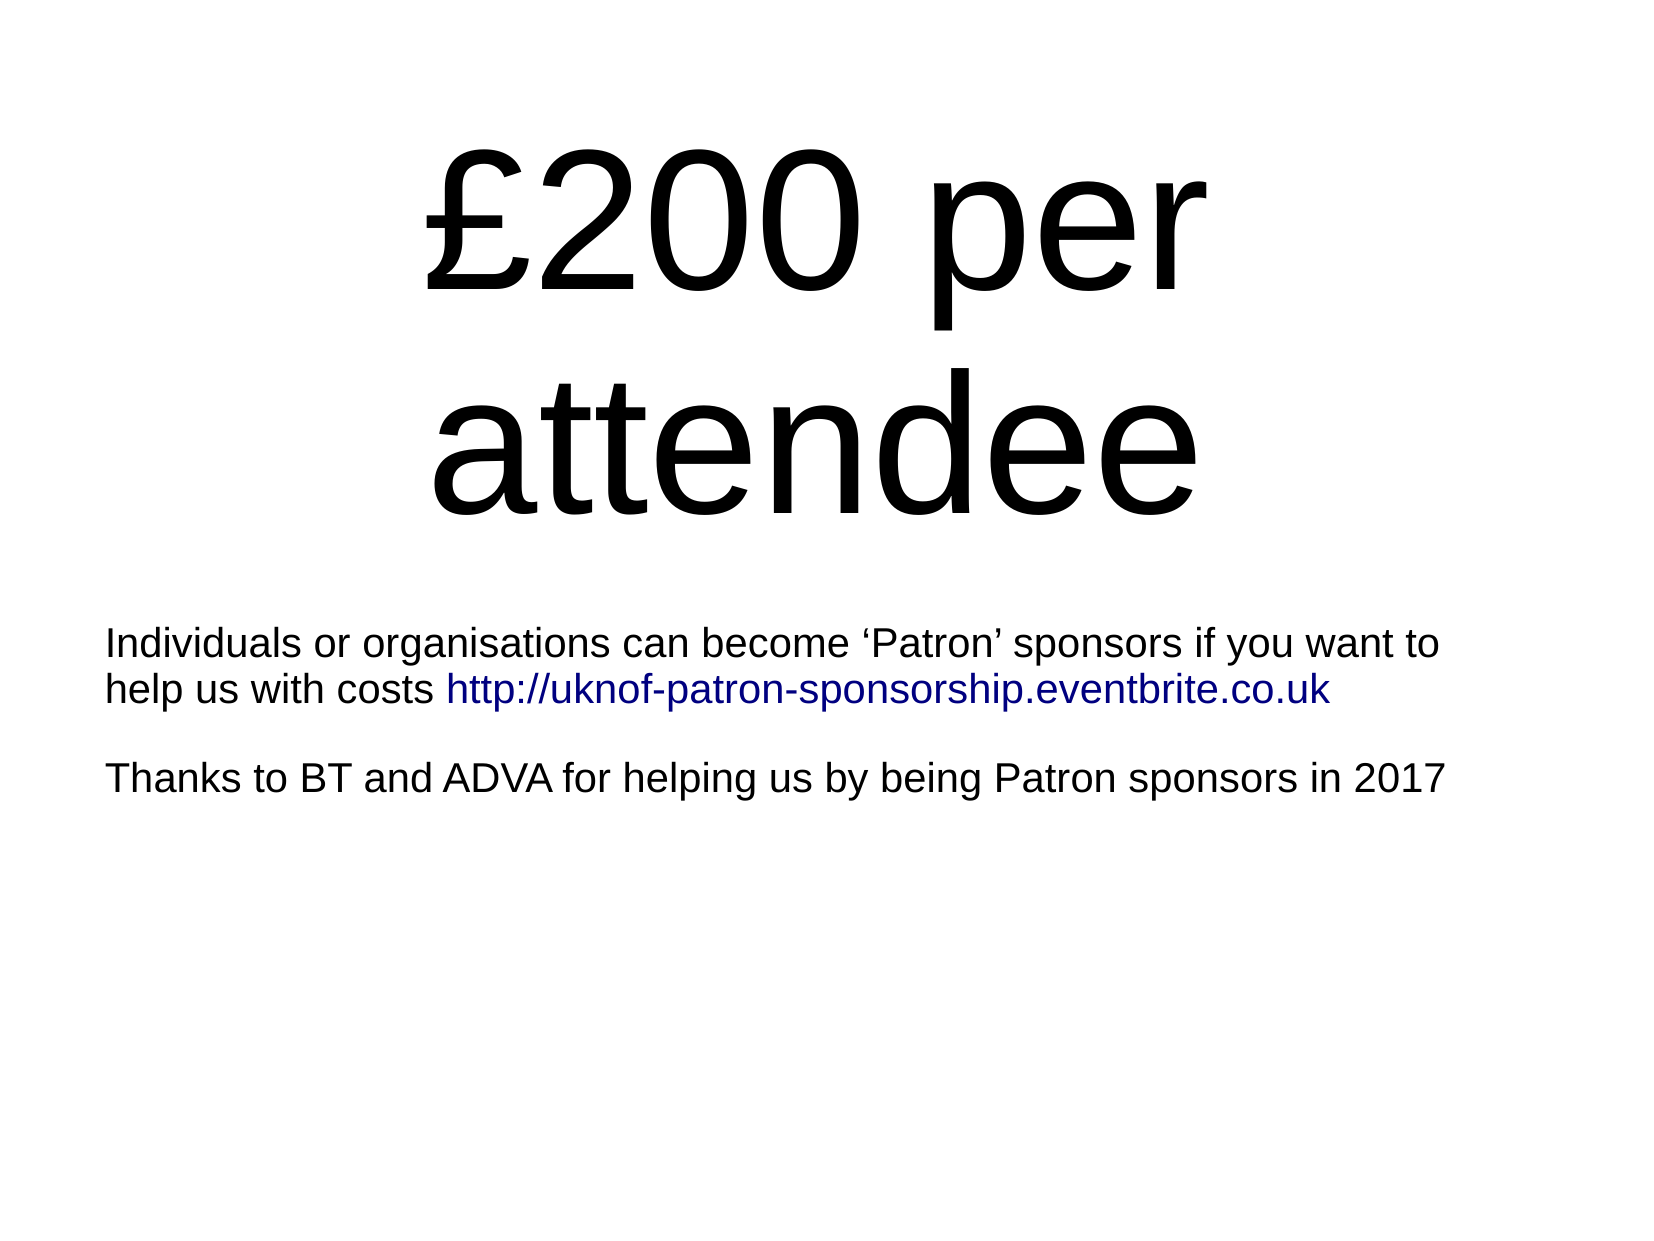

# £200 per attendee
Individuals or organisations can become ‘Patron’ sponsors if you want to help us with costs http://uknof-patron-sponsorship.eventbrite.co.uk
Thanks to BT and ADVA for helping us by being Patron sponsors in 2017